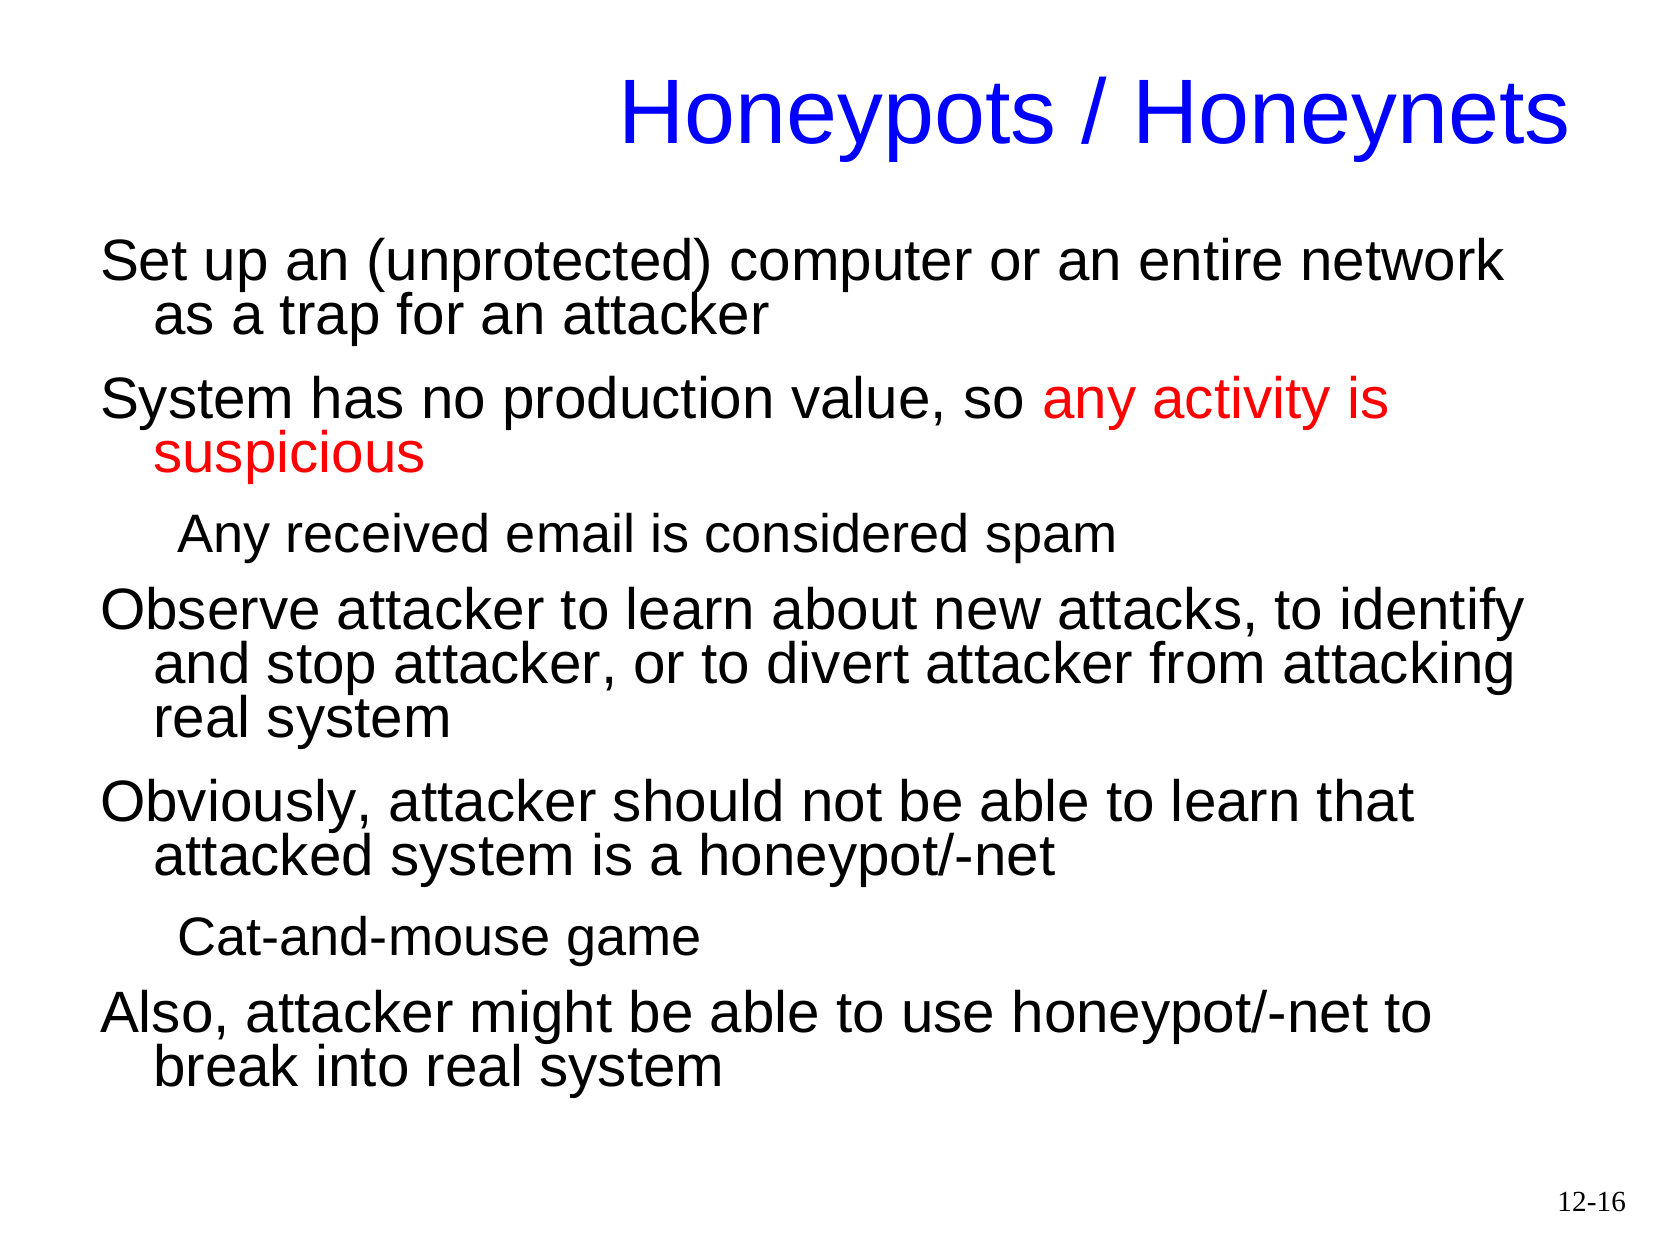

# Honeypots / Honeynets
Set up an (unprotected) computer or an entire network as a trap for an attacker
System has no production value, so any activity is suspicious
Any received email is considered spam
Observe attacker to learn about new attacks, to identify and stop attacker, or to divert attacker from attacking real system
Obviously, attacker should not be able to learn that attacked system is a honeypot/-net
Cat-and-mouse game
Also, attacker might be able to use honeypot/-net to break into real system